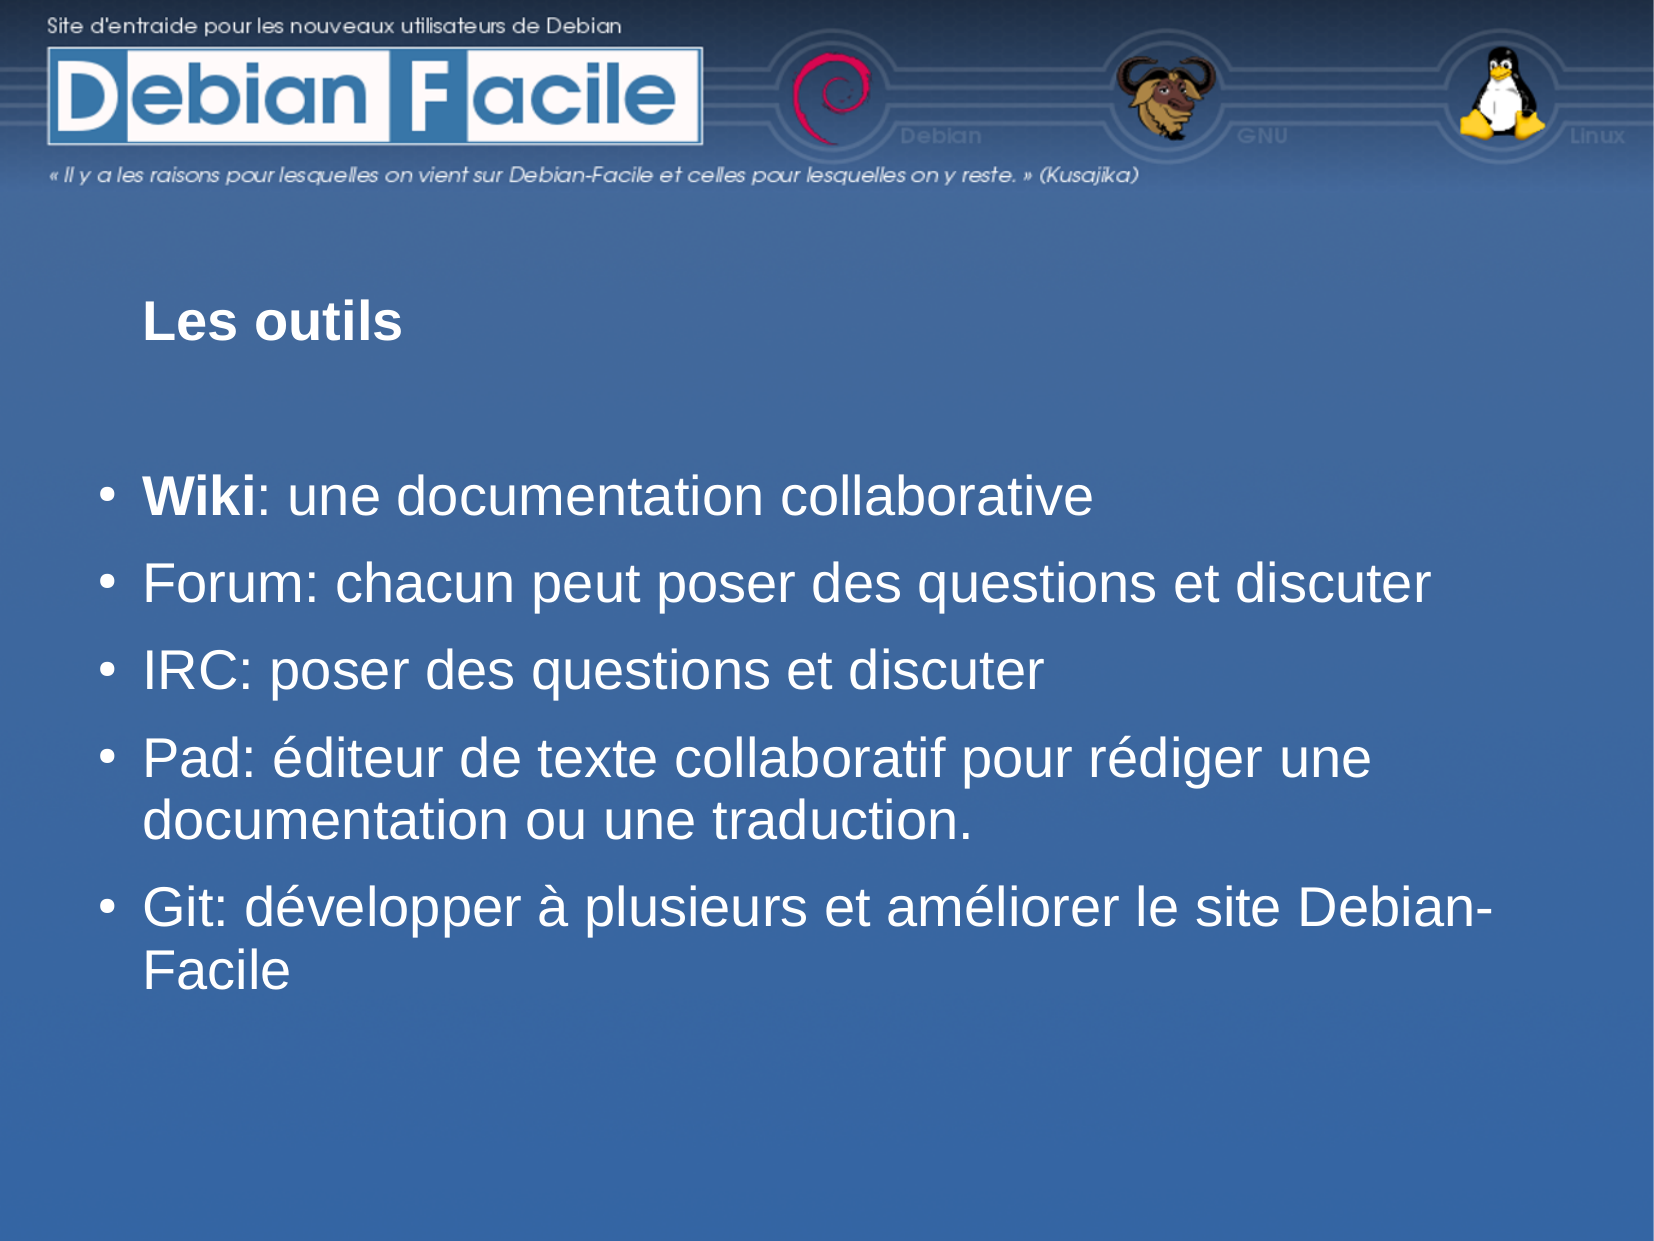

#
Les outils
Wiki: une documentation collaborative
Forum: chacun peut poser des questions et discuter
IRC: poser des questions et discuter
Pad: éditeur de texte collaboratif pour rédiger une documentation ou une traduction.
Git: développer à plusieurs et améliorer le site Debian-Facile